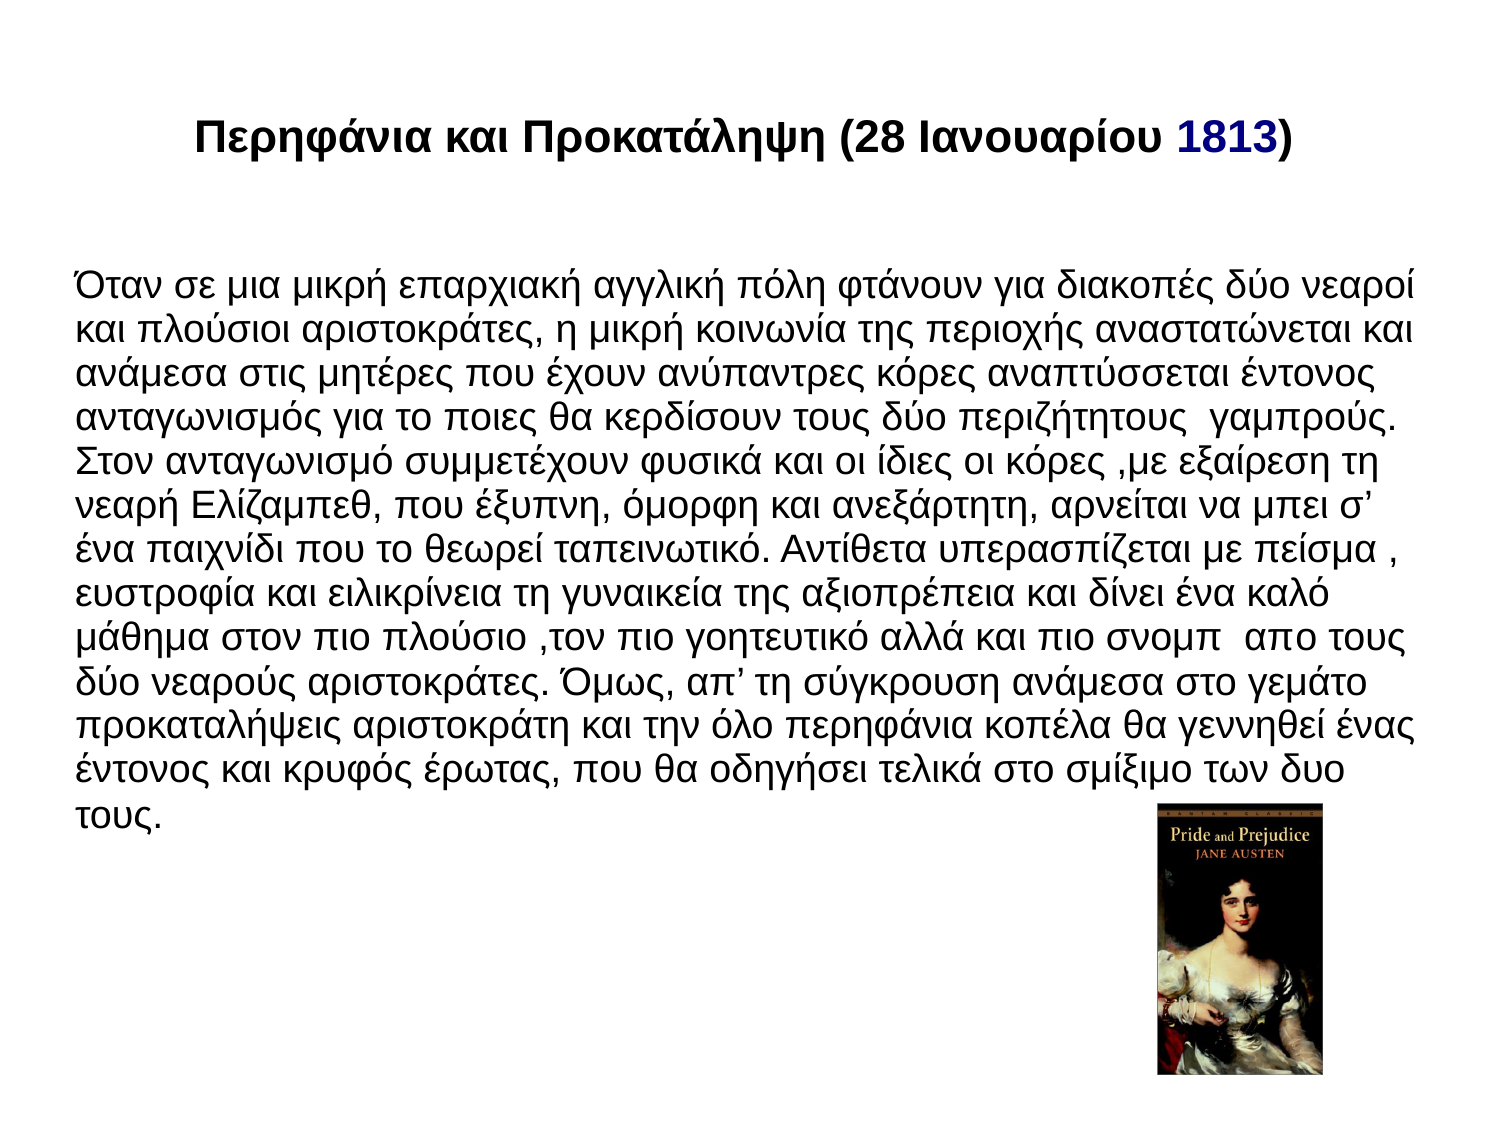

# Περηφάνια και Προκατάληψη (28 Ιανουαρίου 1813)
Όταν σε μια μικρή επαρχιακή αγγλική πόλη φτάνουν για διακοπές δύο νεαροί και πλούσιοι αριστοκράτες, η μικρή κοινωνία της περιοχής αναστατώνεται και ανάμεσα στις μητέρες που έχουν ανύπαντρες κόρες αναπτύσσεται έντονος ανταγωνισμός για το ποιες θα κερδίσουν τους δύο περιζήτητους γαμπρούς. Στον ανταγωνισμό συμμετέχουν φυσικά και οι ίδιες οι κόρες ,με εξαίρεση τη νεαρή Ελίζαμπεθ, που έξυπνη, όμορφη και ανεξάρτητη, αρνείται να μπει σ’ ένα παιχνίδι που το θεωρεί ταπεινωτικό. Αντίθετα υπερασπίζεται με πείσμα , ευστροφία και ειλικρίνεια τη γυναικεία της αξιοπρέπεια και δίνει ένα καλό μάθημα στον πιο πλούσιο ,τον πιο γοητευτικό αλλά και πιο σνομπ απo τους δύο νεαρούς αριστοκράτες. Όμως, απ’ τη σύγκρουση ανάμεσα στο γεμάτο προκαταλήψεις αριστοκράτη και την όλο περηφάνια κοπέλα θα γεννηθεί ένας έντονος και κρυφός έρωτας, που θα οδηγήσει τελικά στο σμίξιμο των δυο τους.